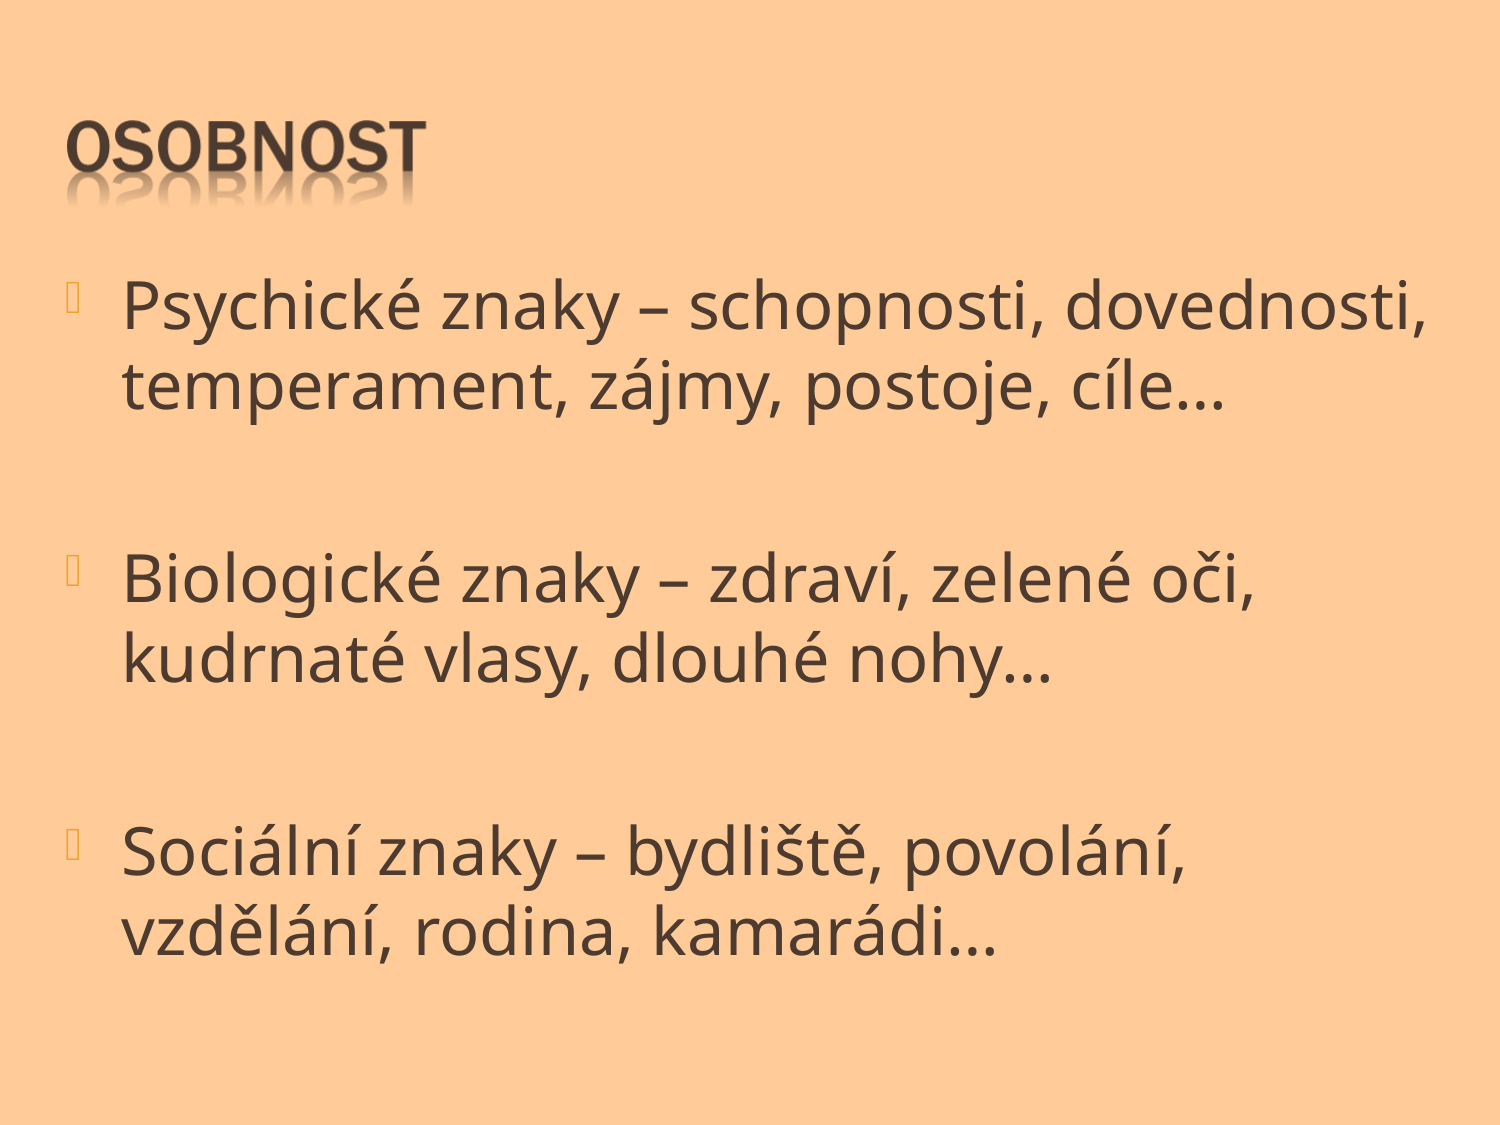

# Psychické znaky – schopnosti, dovednosti, temperament, zájmy, postoje, cíle…
Biologické znaky – zdraví, zelené oči, kudrnaté vlasy, dlouhé nohy…
Sociální znaky – bydliště, povolání, vzdělání, rodina, kamarádi…